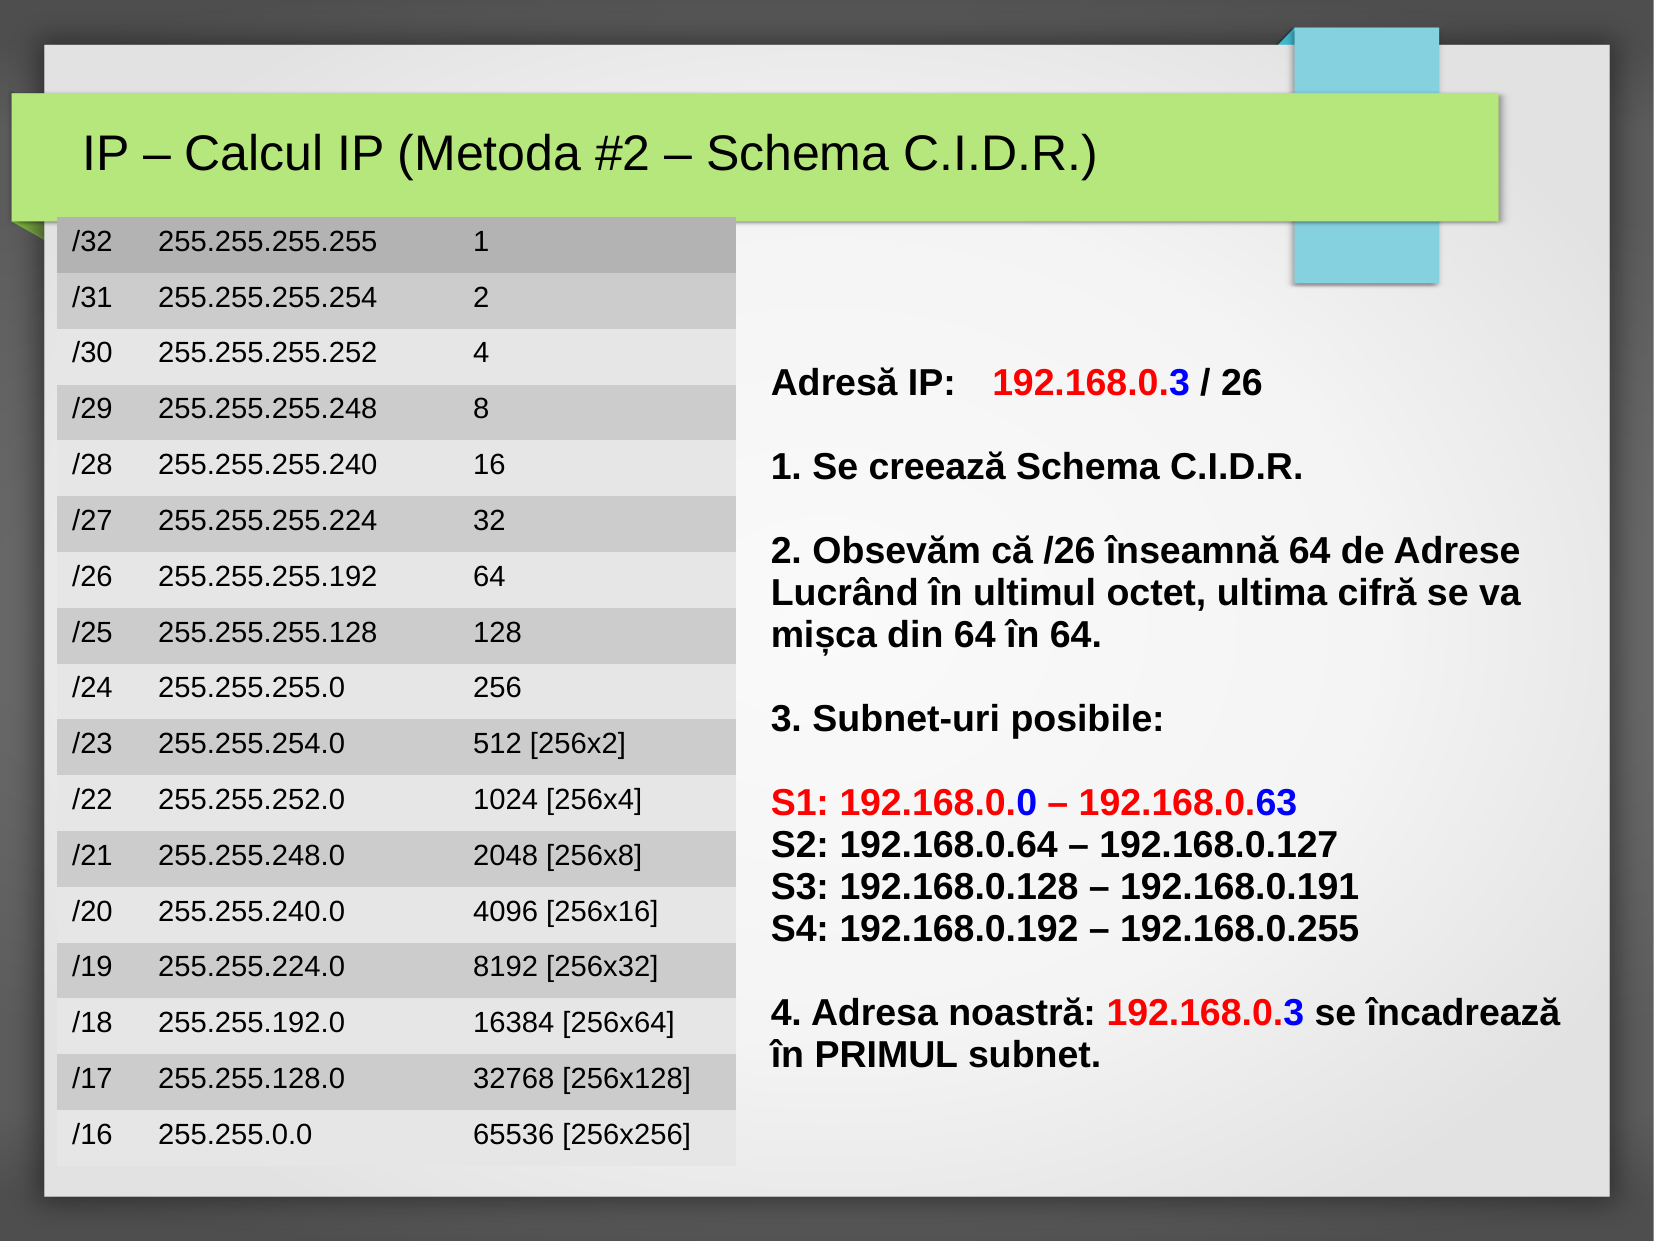

# IP – Calcul IP (Metoda #2 – Schema C.I.D.R.)
| /32 | 255.255.255.255 | 1 |
| --- | --- | --- |
| /31 | 255.255.255.254 | 2 |
| /30 | 255.255.255.252 | 4 |
| /29 | 255.255.255.248 | 8 |
| /28 | 255.255.255.240 | 16 |
| /27 | 255.255.255.224 | 32 |
| /26 | 255.255.255.192 | 64 |
| /25 | 255.255.255.128 | 128 |
| /24 | 255.255.255.0 | 256 |
| /23 | 255.255.254.0 | 512 [256x2] |
| /22 | 255.255.252.0 | 1024 [256x4] |
| /21 | 255.255.248.0 | 2048 [256x8] |
| /20 | 255.255.240.0 | 4096 [256x16] |
| /19 | 255.255.224.0 | 8192 [256x32] |
| /18 | 255.255.192.0 | 16384 [256x64] |
| /17 | 255.255.128.0 | 32768 [256x128] |
| /16 | 255.255.0.0 | 65536 [256x256] |
Adresă IP:	192.168.0.3 / 26
1. Se creează Schema C.I.D.R.
2. Obsevăm că /26 înseamnă 64 de Adrese
Lucrând în ultimul octet, ultima cifră se va
mișca din 64 în 64.
3. Subnet-uri posibile:
S1: 192.168.0.0 – 192.168.0.63
S2: 192.168.0.64 – 192.168.0.127
S3: 192.168.0.128 – 192.168.0.191
S4: 192.168.0.192 – 192.168.0.255
4. Adresa noastră: 192.168.0.3 se încadrează
în PRIMUL subnet.